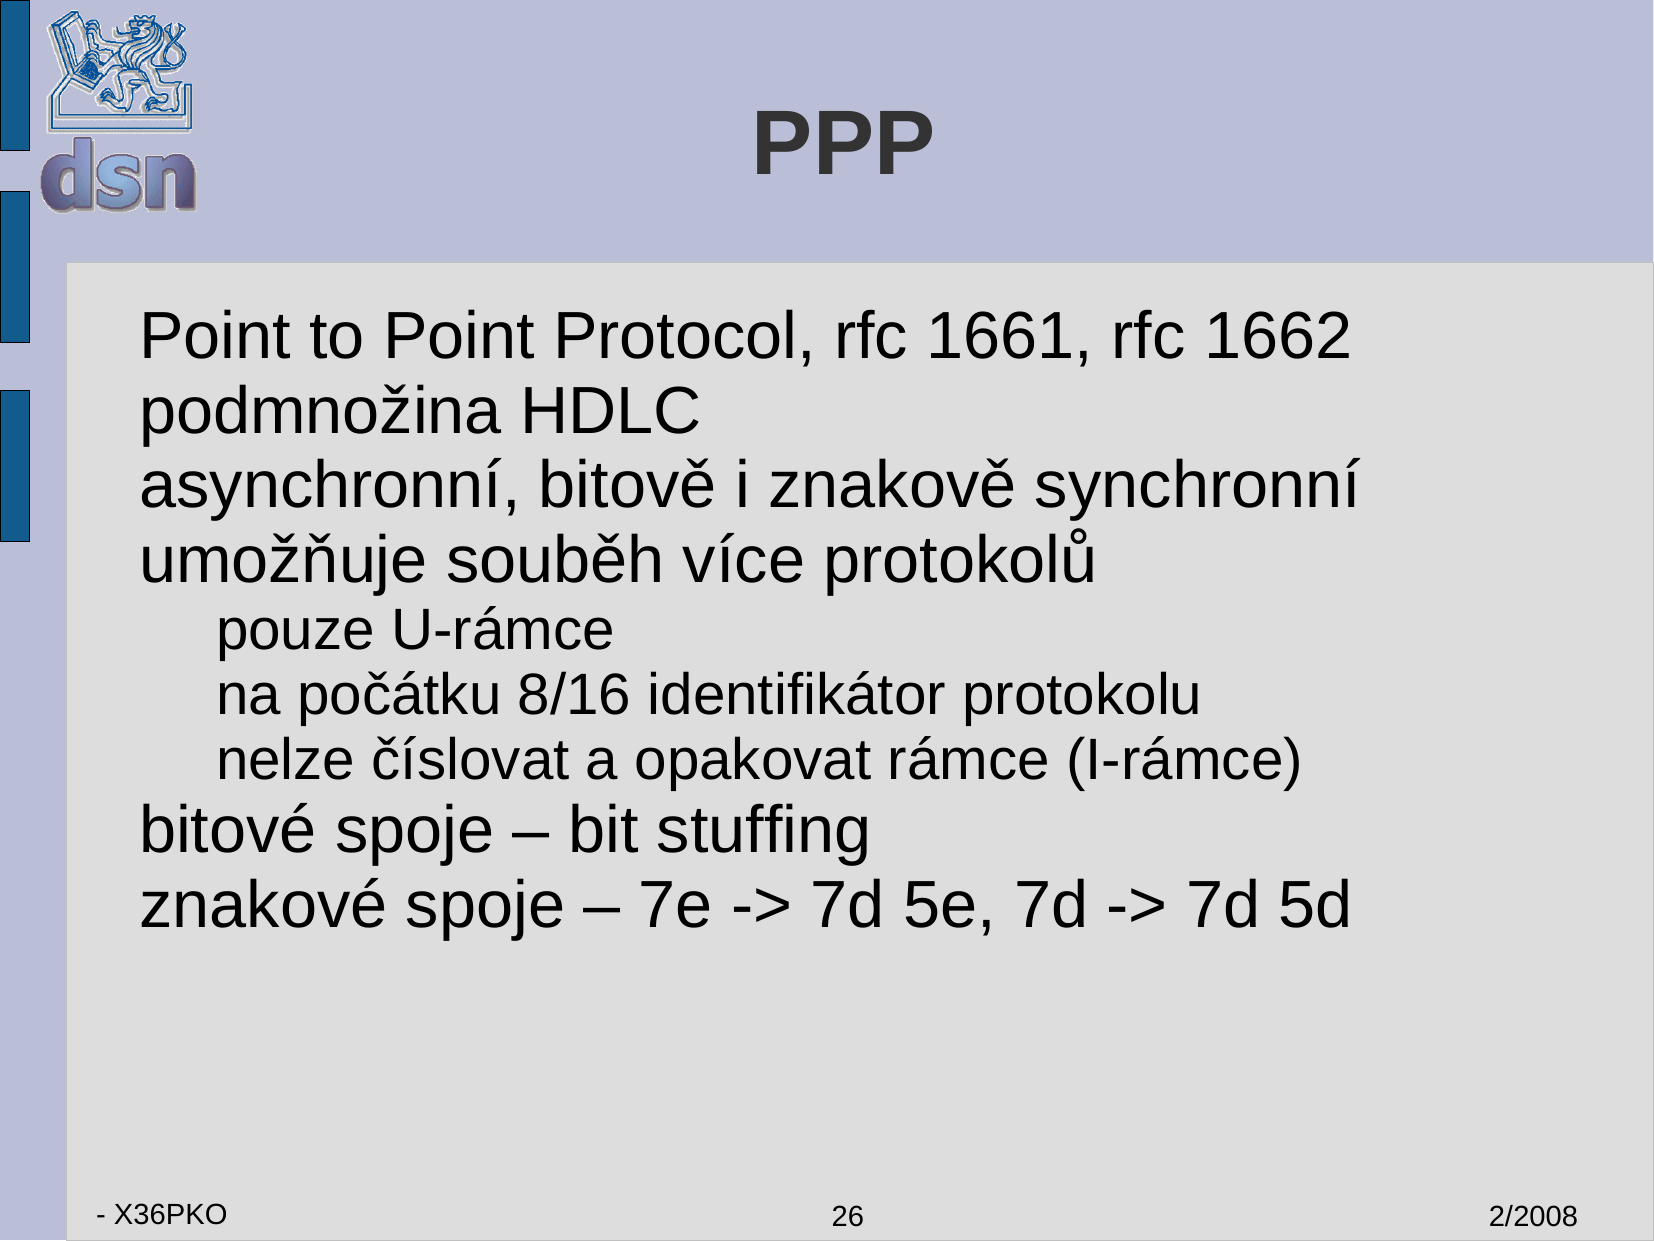

# PPP
Point to Point Protocol, rfc 1661, rfc 1662
podmnožina HDLC
asynchronní, bitově i znakově synchronní
umožňuje souběh více protokolů
pouze U-rámce
na počátku 8/16 identifikátor protokolu
nelze číslovat a opakovat rámce (I-rámce)
bitové spoje – bit stuffing
znakové spoje – 7e -> 7d 5e, 7d -> 7d 5d